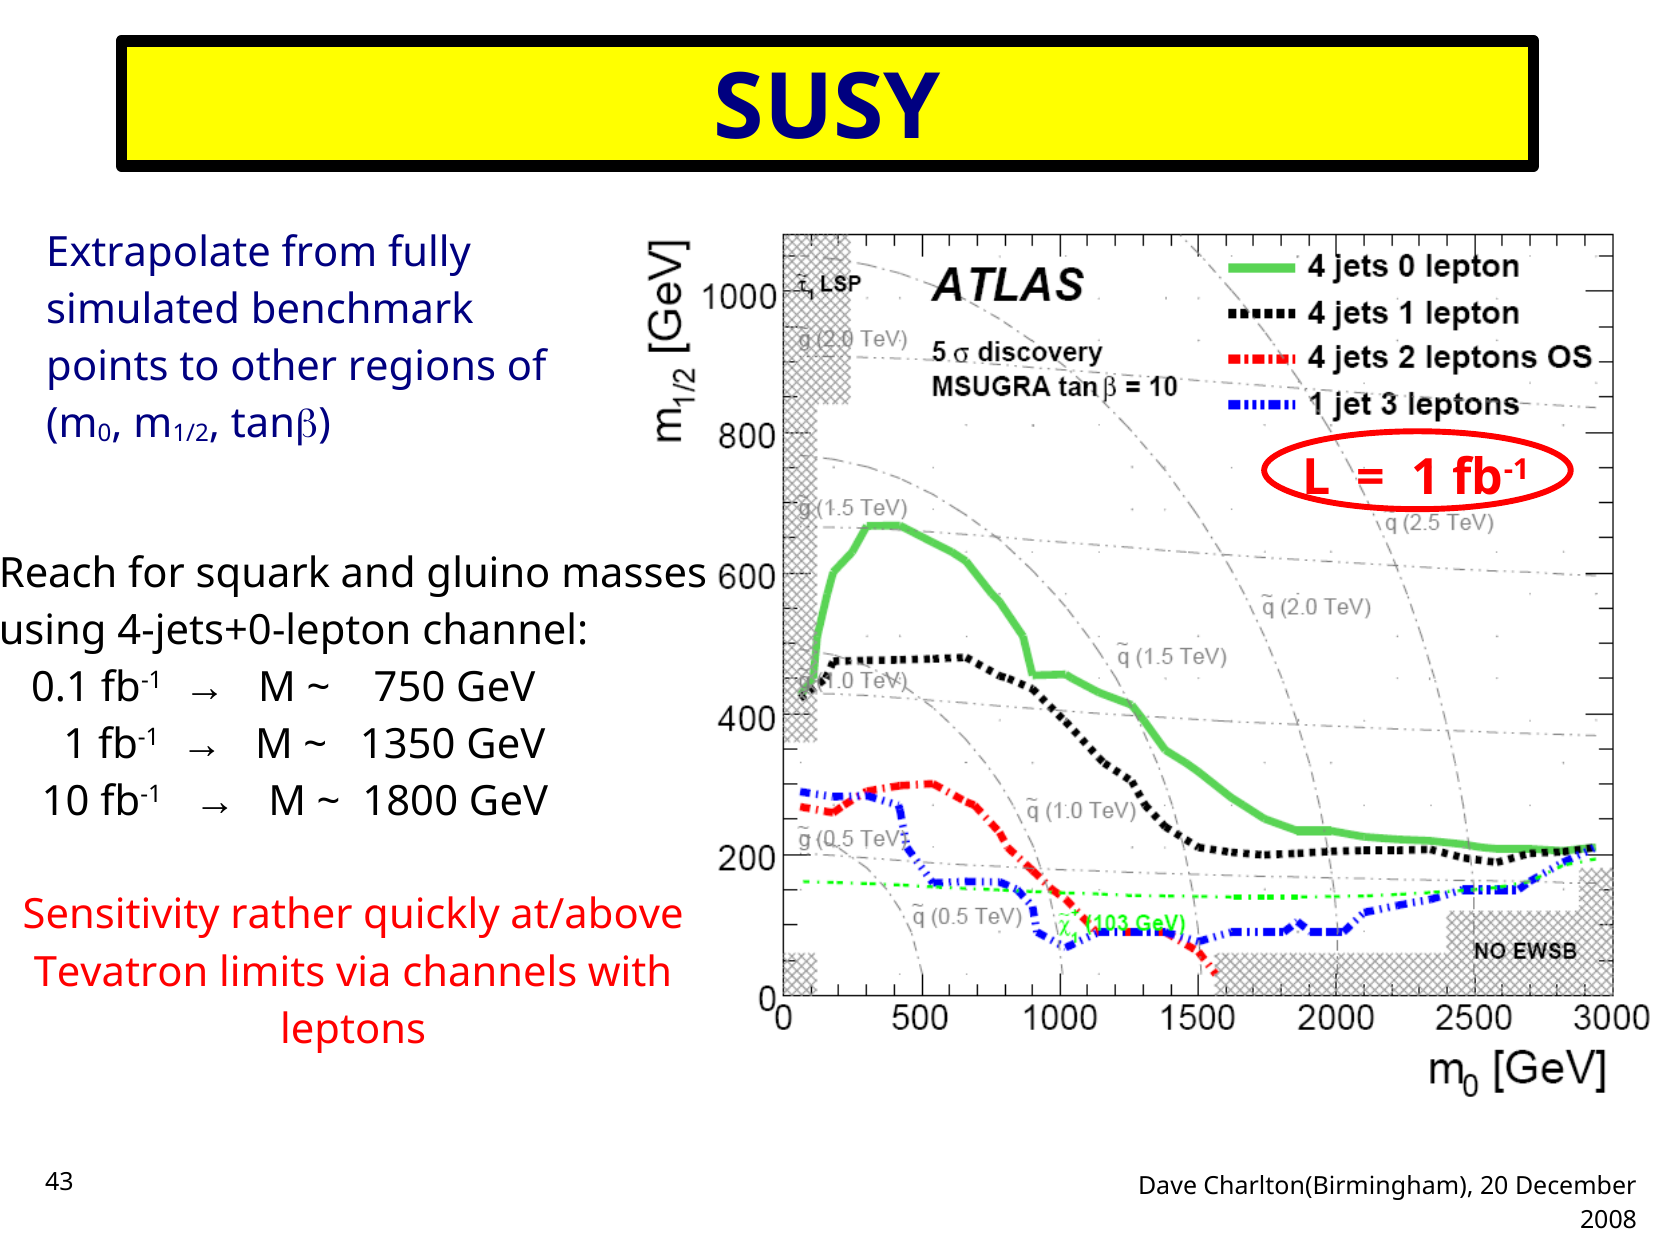

# SUSY
Extrapolate from fully simulated benchmark points to other regions of
(m0, m1/2, tanb)
L = 1 fb-1
Reach for squark and gluino masses
using 4-jets+0-lepton channel:
 0.1 fb-1 → M ~ 750 GeV
 1 fb-1 → M ~ 1350 GeV
 10 fb-1 → M ~ 1800 GeV
Sensitivity rather quickly at/above
Tevatron limits via channels with
leptons
43